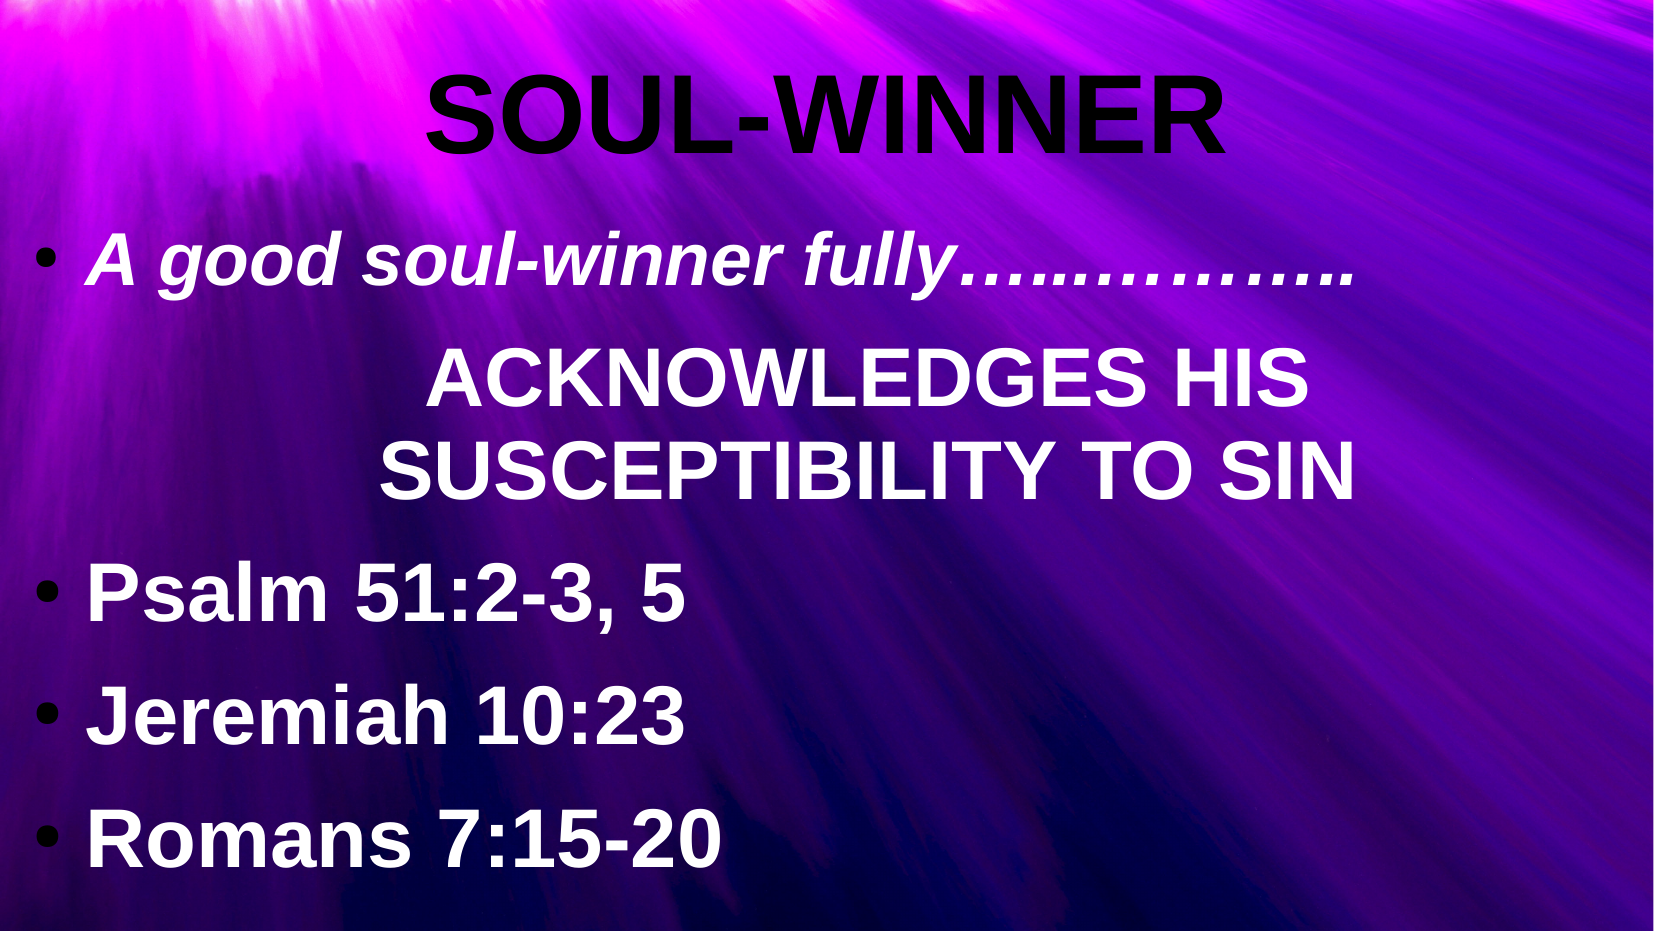

# SOUL-WINNER
A good soul-winner fully…...………..
ACKNOWLEDGES HIS SUSCEPTIBILITY TO SIN
Psalm 51:2-3, 5
Jeremiah 10:23
Romans 7:15-20